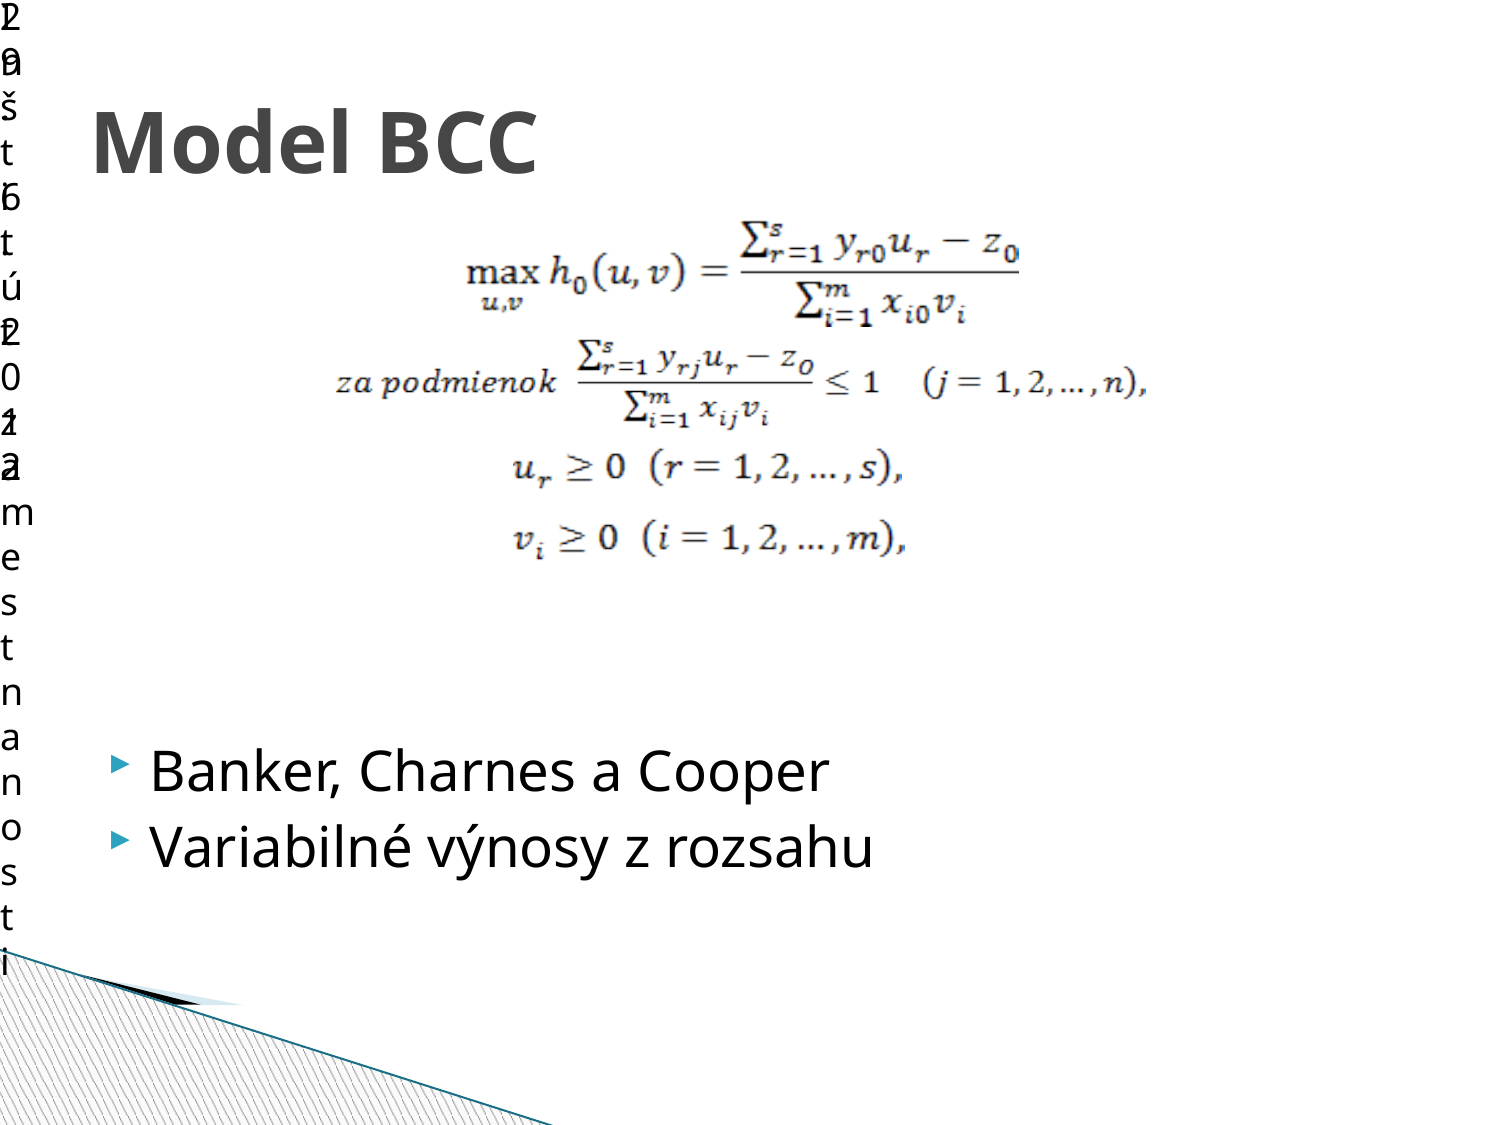

29. 6. 2012
Inštitút zamestnanosti
Model BCC
# Banker, Charnes a Cooper
Variabilné výnosy z rozsahu